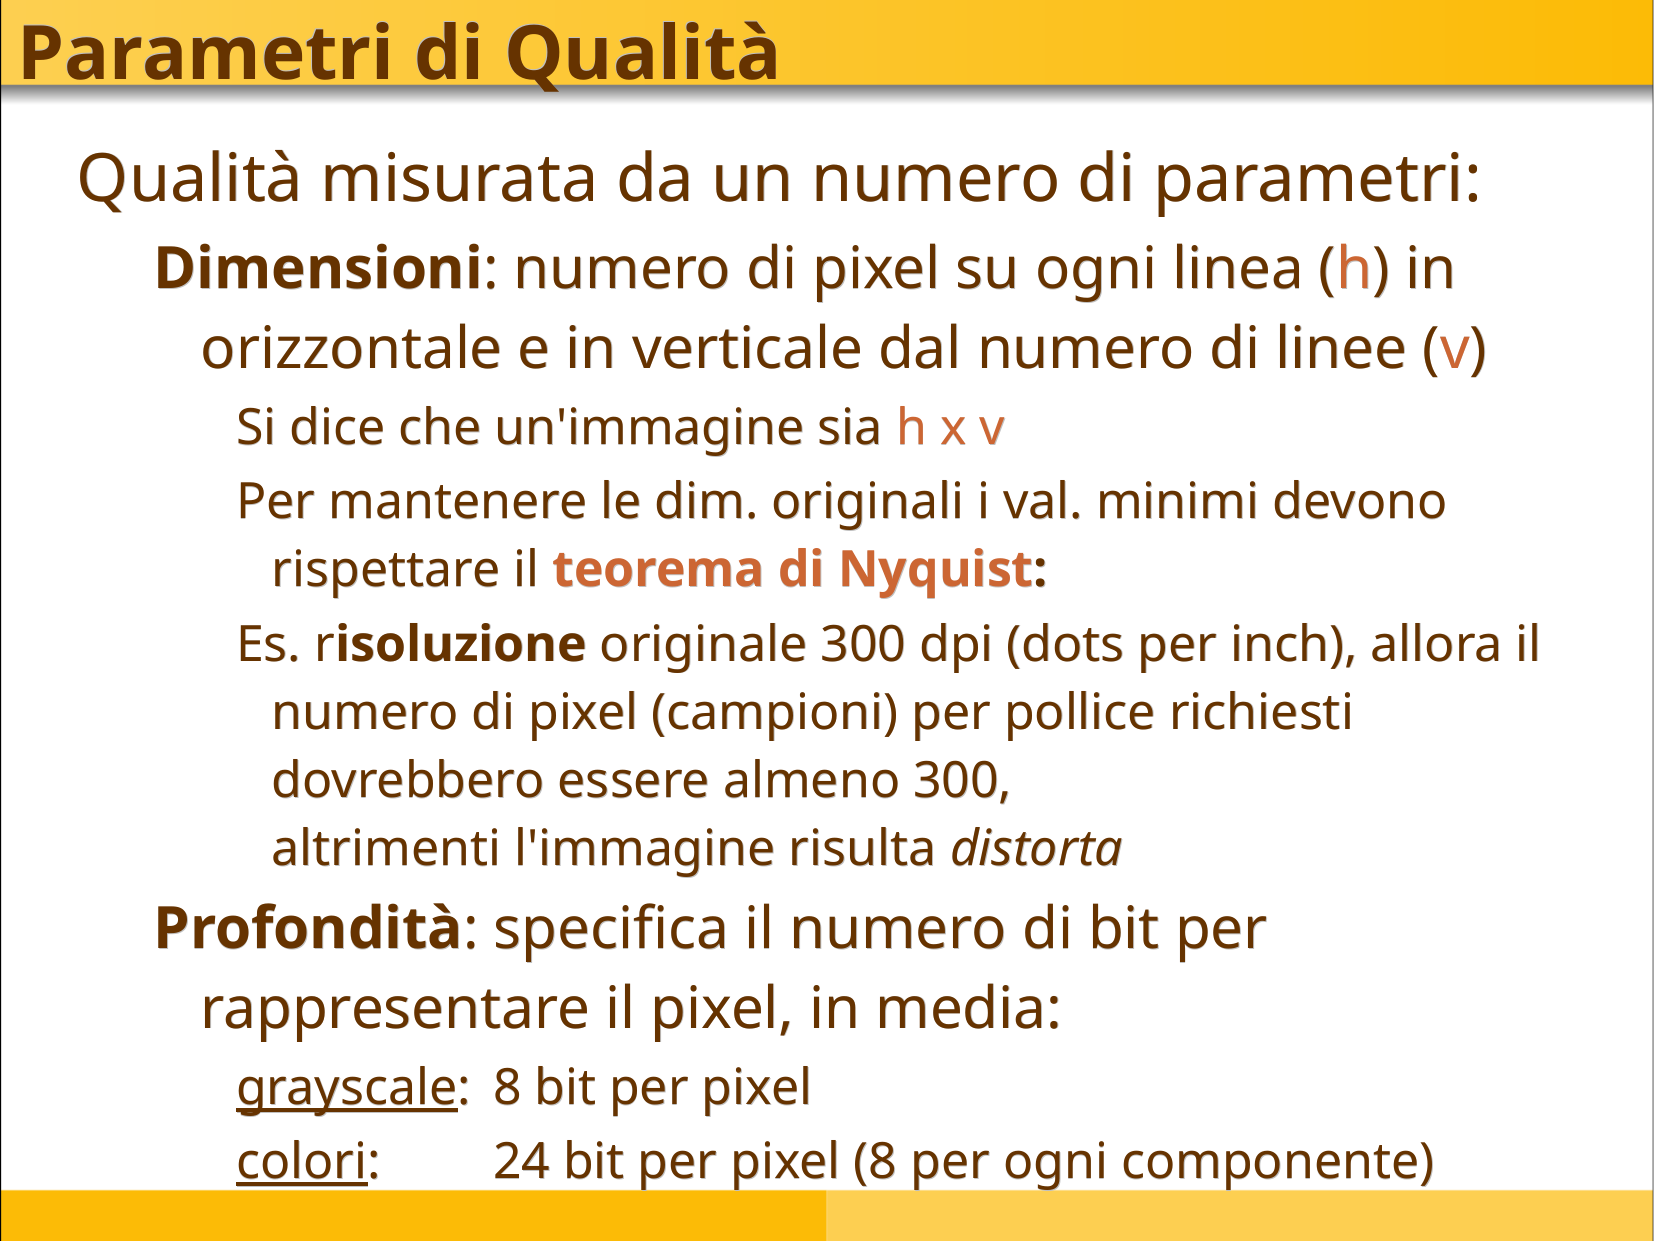

# Parametri di Qualità
Qualità misurata da un numero di parametri:
Dimensioni: numero di pixel su ogni linea (h) in orizzontale e in verticale dal numero di linee (v)
Si dice che un'immagine sia h x v
Per mantenere le dim. originali i val. minimi devono rispettare il teorema di Nyquist:
Es. risoluzione originale 300 dpi (dots per inch), allora il numero di pixel (campioni) per pollice richiesti dovrebbero essere almeno 300,
altrimenti l'immagine risulta distorta
Profondità: specifica il numero di bit per rappresentare il pixel, in media:
grayscale: 	8 bit per pixel
colori: 		24 bit per pixel (8 per ogni componente)